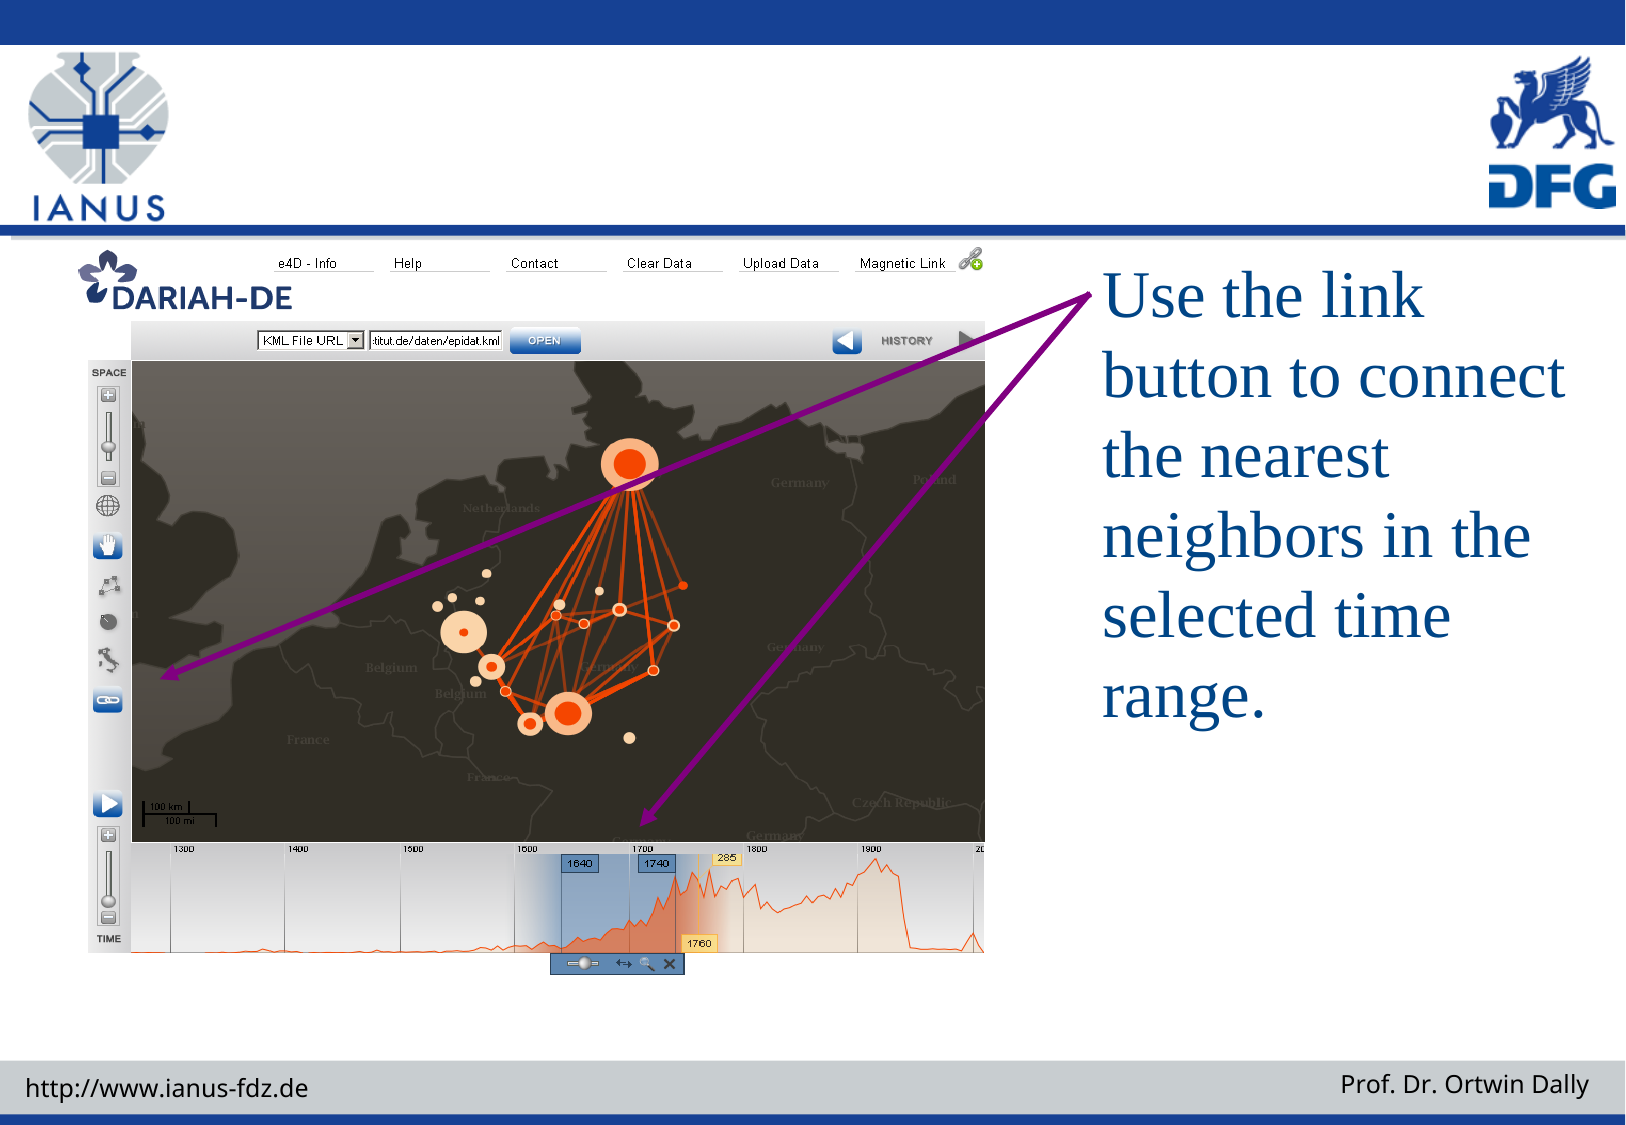

Use the link button to connect the nearest neighbors in the selected time range.